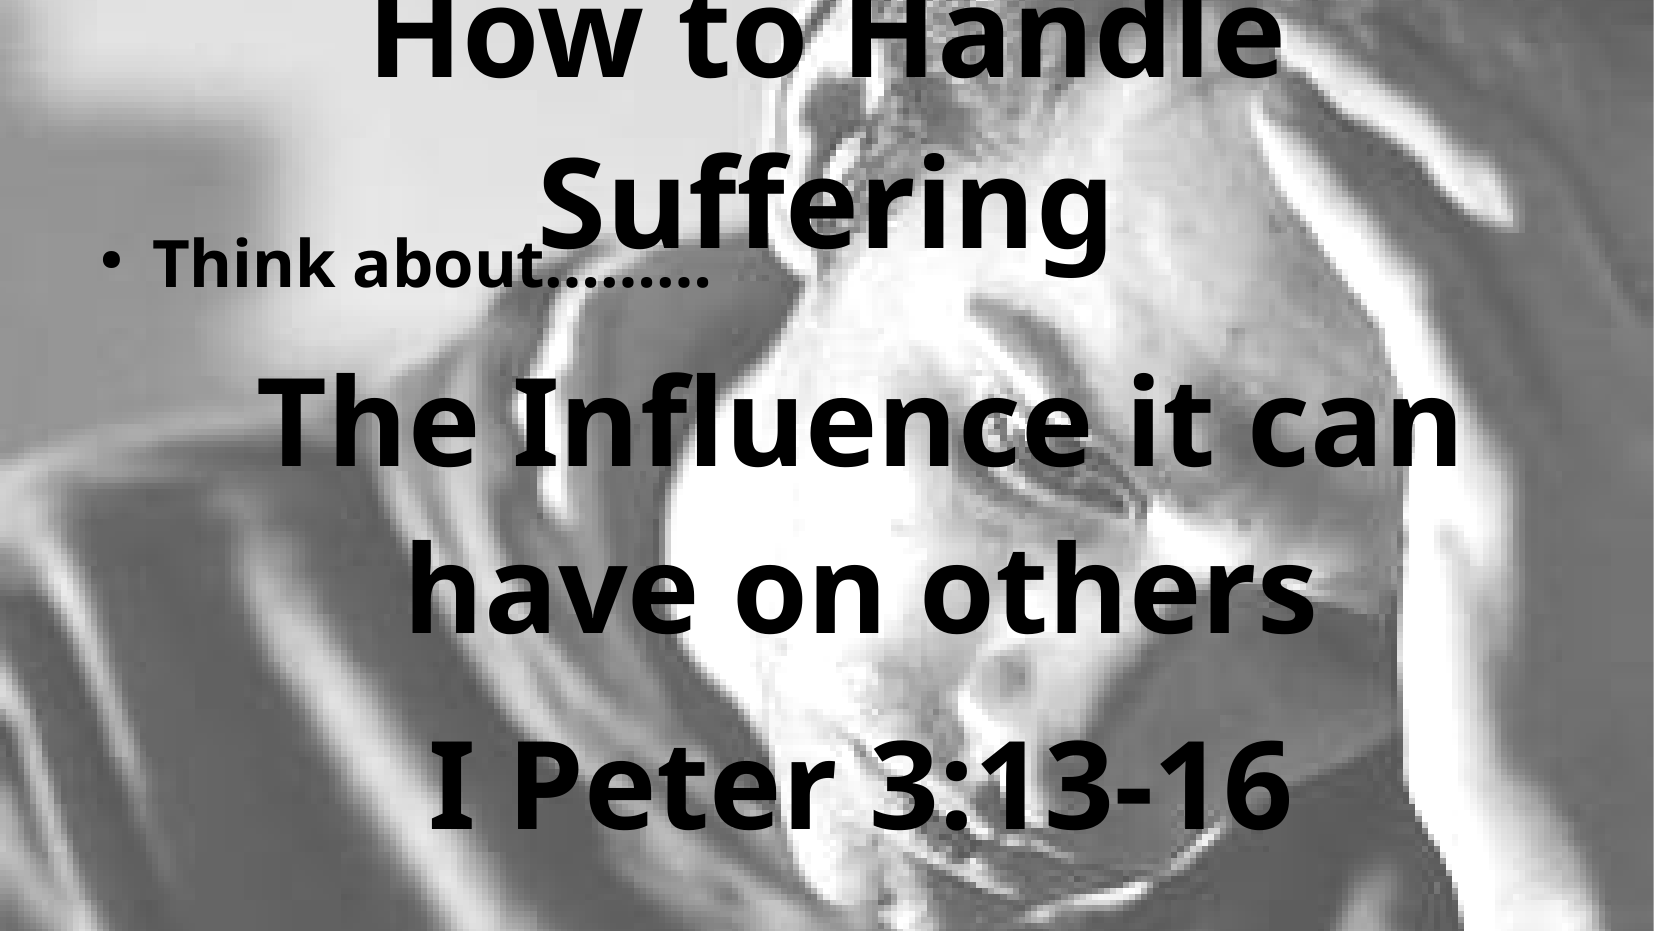

# How to Handle Suffering
Think about………
The Influence it can have on others
I Peter 3:13-16